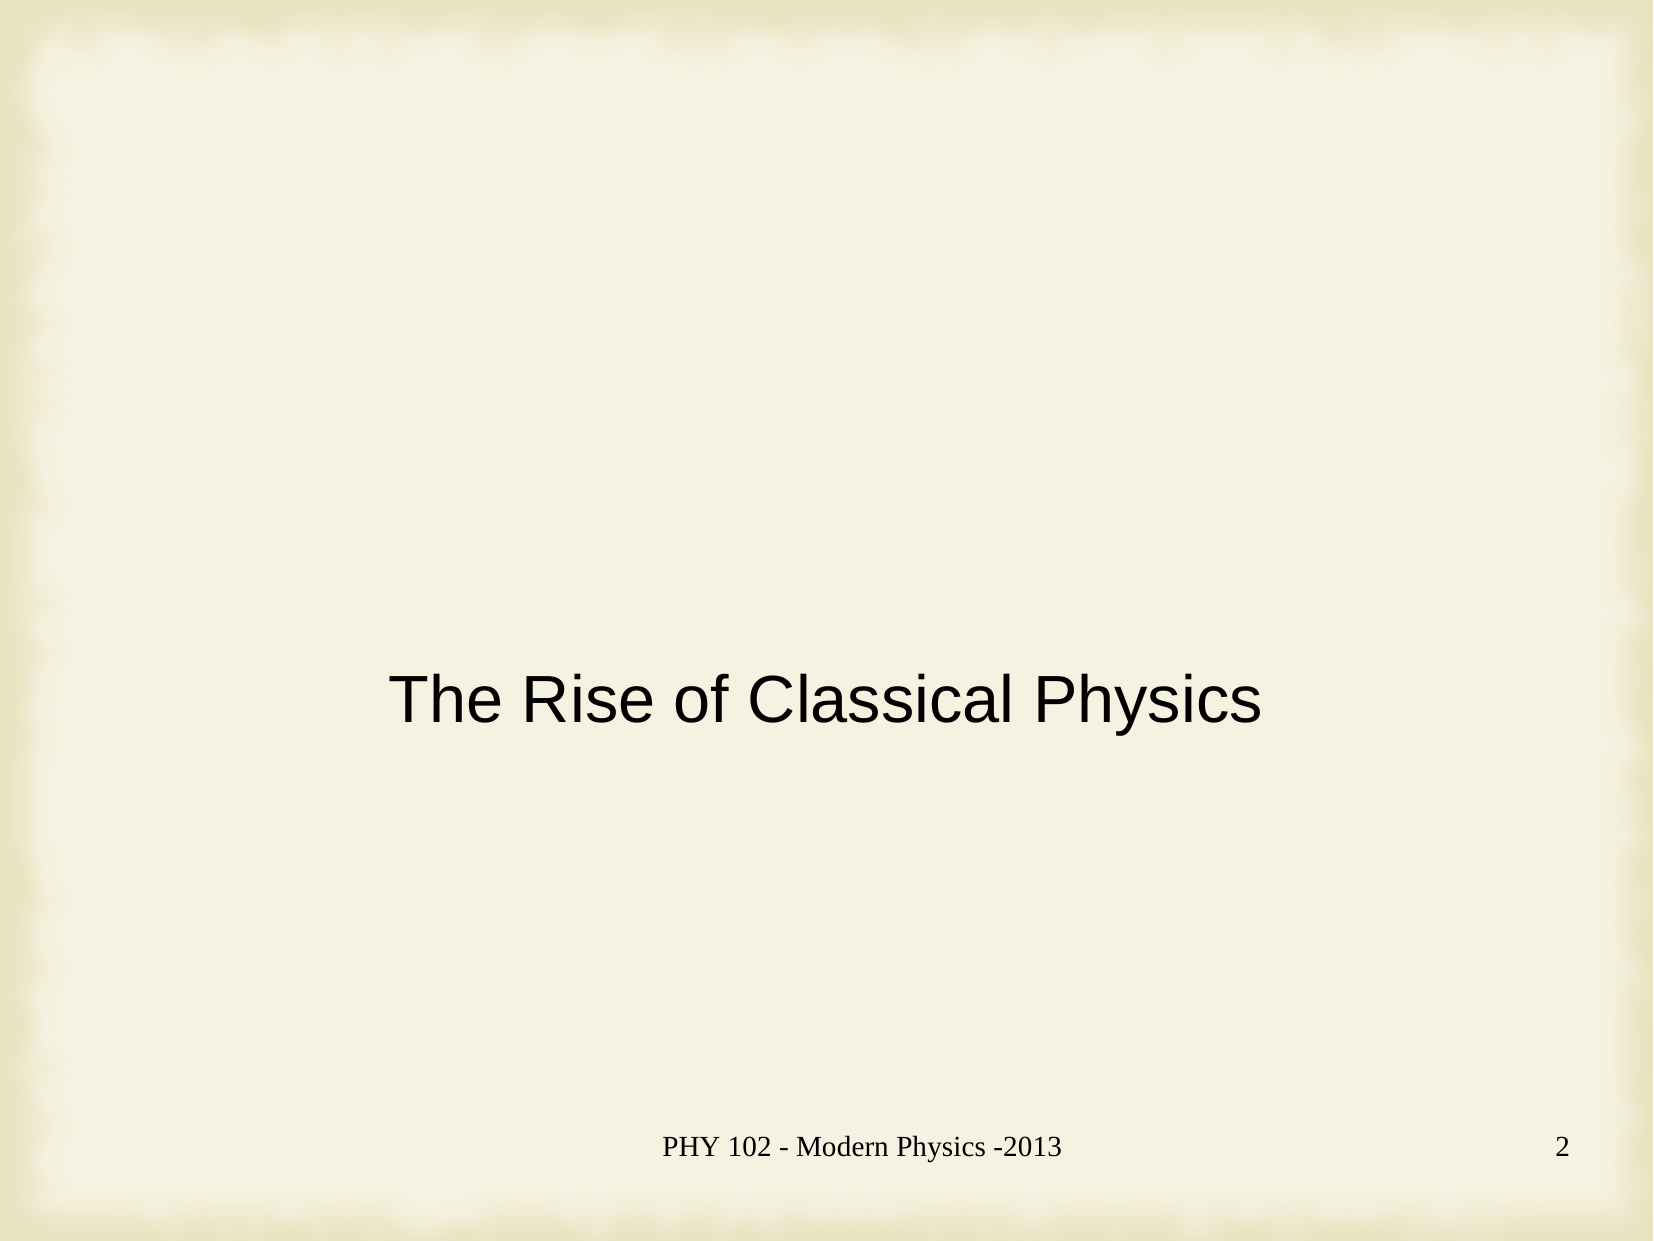

#
The Rise of Classical Physics
PHY 102 - Modern Physics -2013
2